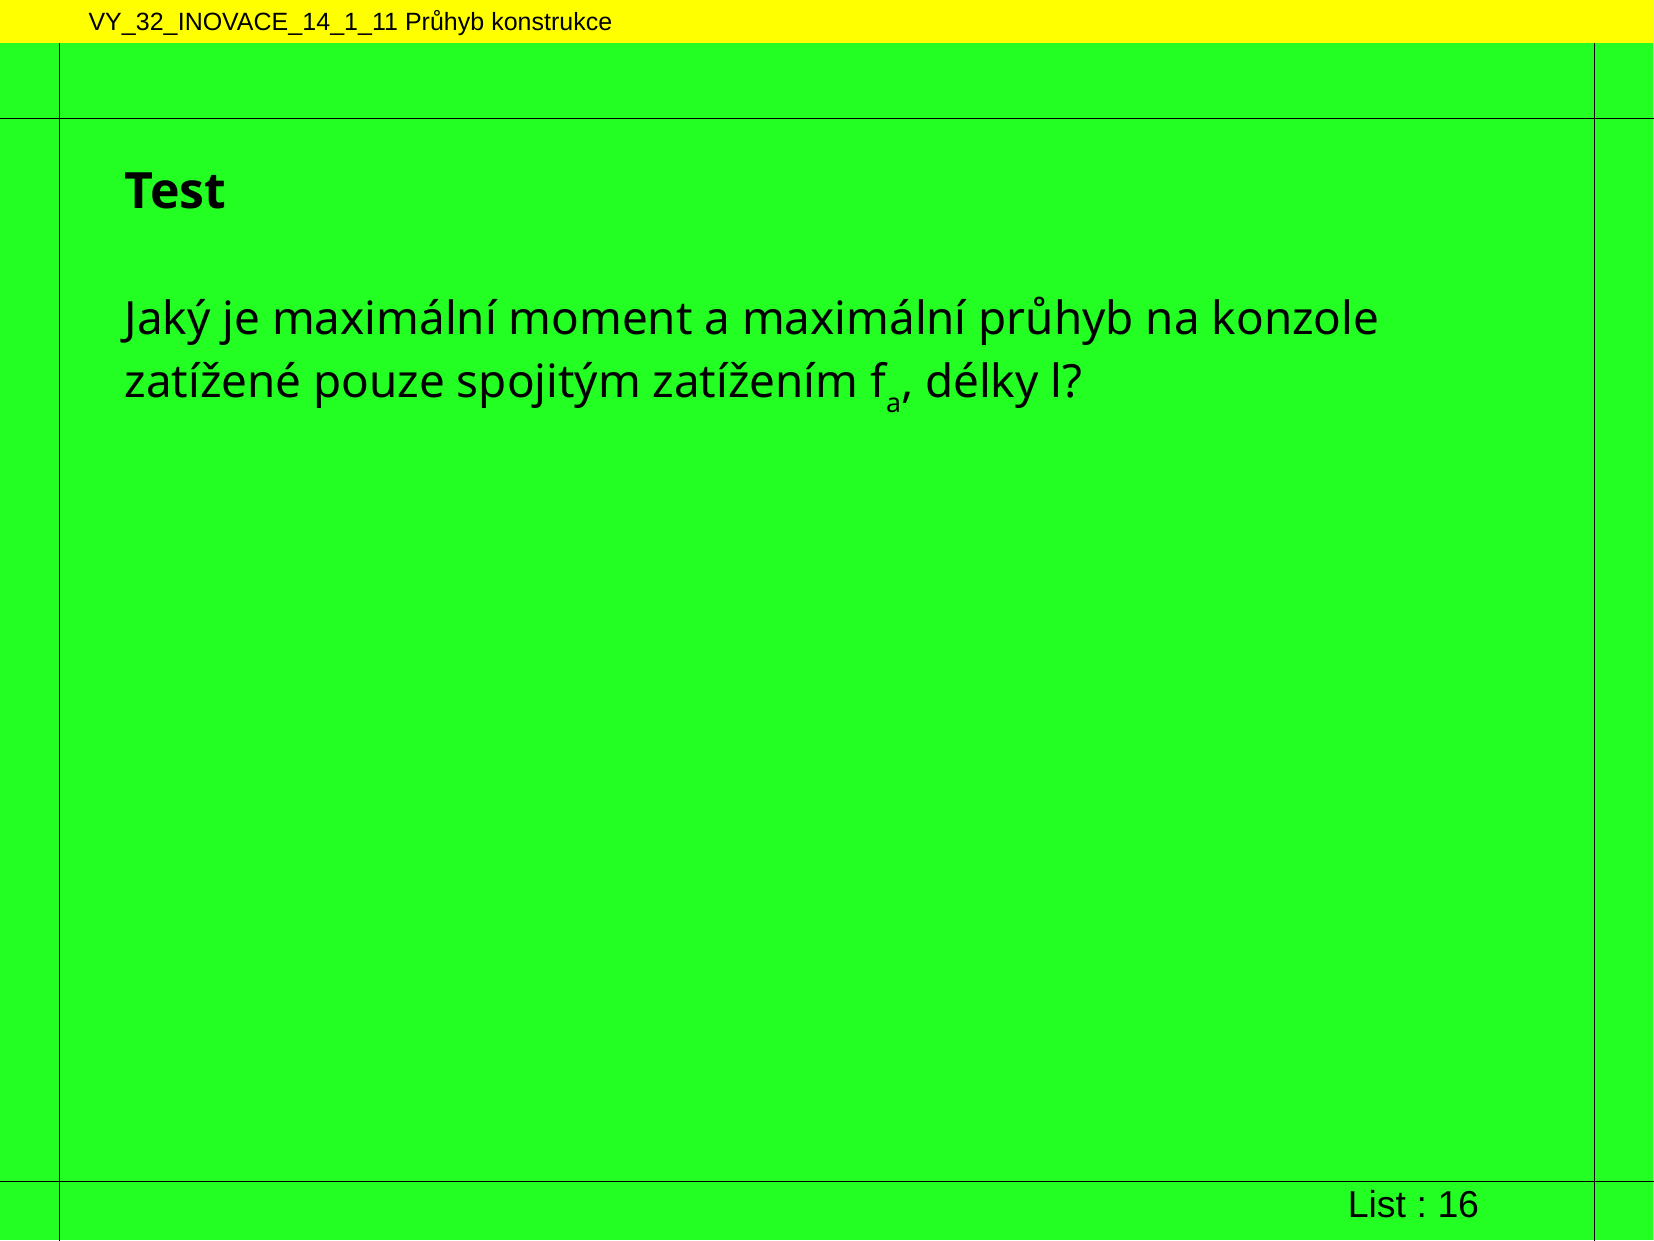

VY_32_INOVACE_14_1_11 Průhyb konstrukce
Test
Jaký je maximální moment a maximální průhyb na konzole zatížené pouze spojitým zatížením fa, délky l?
List :